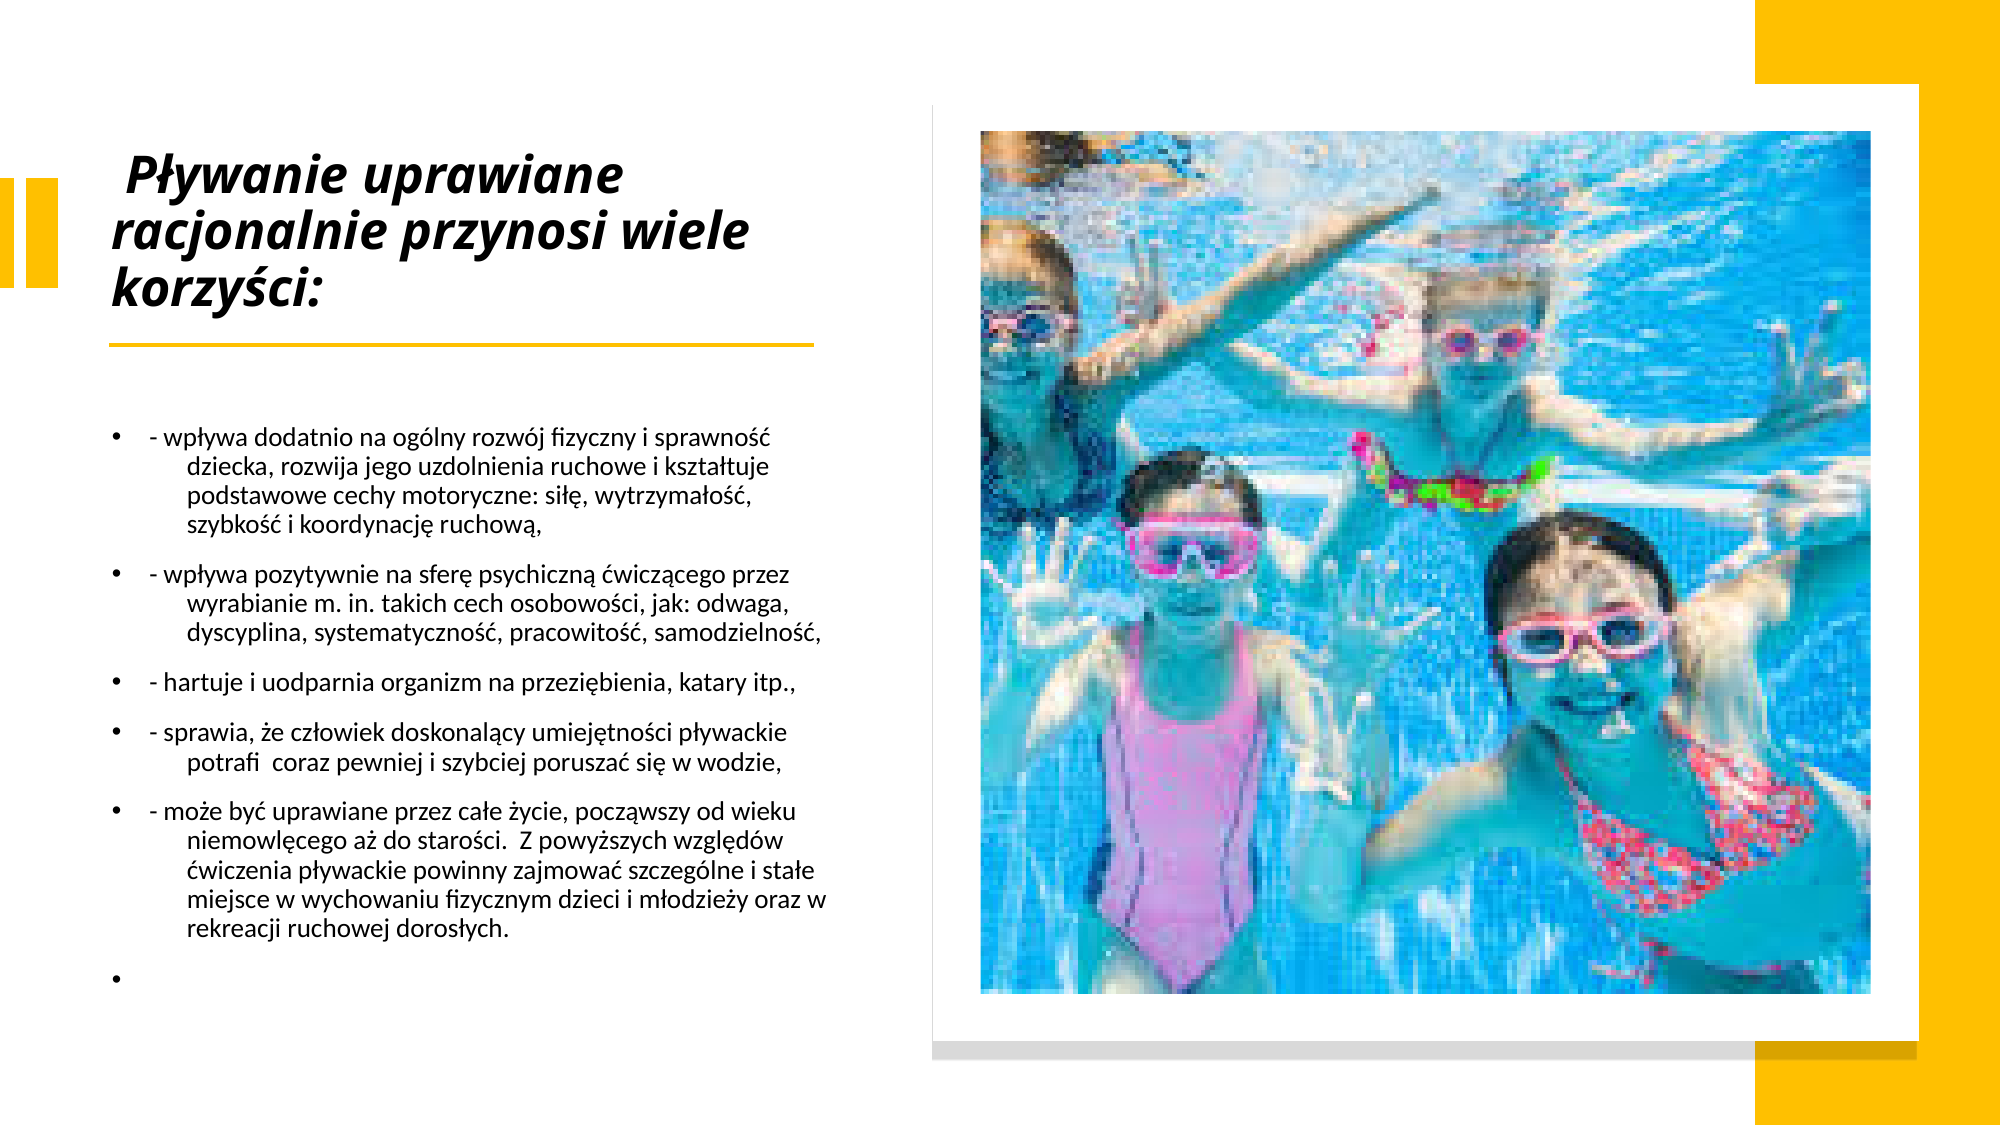

# Pływanie uprawiane racjonalnie przynosi wiele korzyści:
- wpływa dodatnio na ogólny rozwój fizyczny i sprawność dziecka, rozwija jego uzdolnienia ruchowe i kształtuje podstawowe cechy motoryczne: siłę, wytrzymałość, szybkość i koordynację ruchową,
- wpływa pozytywnie na sferę psychiczną ćwiczącego przez wyrabianie m. in. takich cech osobowości, jak: odwaga, dyscyplina, systematyczność, pracowitość, samodzielność,
- hartuje i uodparnia organizm na przeziębienia, katary itp.,
- sprawia, że człowiek doskonalący umiejętności pływackie potrafi coraz pewniej i szybciej poruszać się w wodzie,
- może być uprawiane przez całe życie, począwszy od wieku niemowlęcego aż do starości. Z powyższych względów ćwiczenia pływackie powinny zajmować szczególne i stałe miejsce w wychowaniu fizycznym dzieci i młodzieży oraz w rekreacji ruchowej dorosłych.